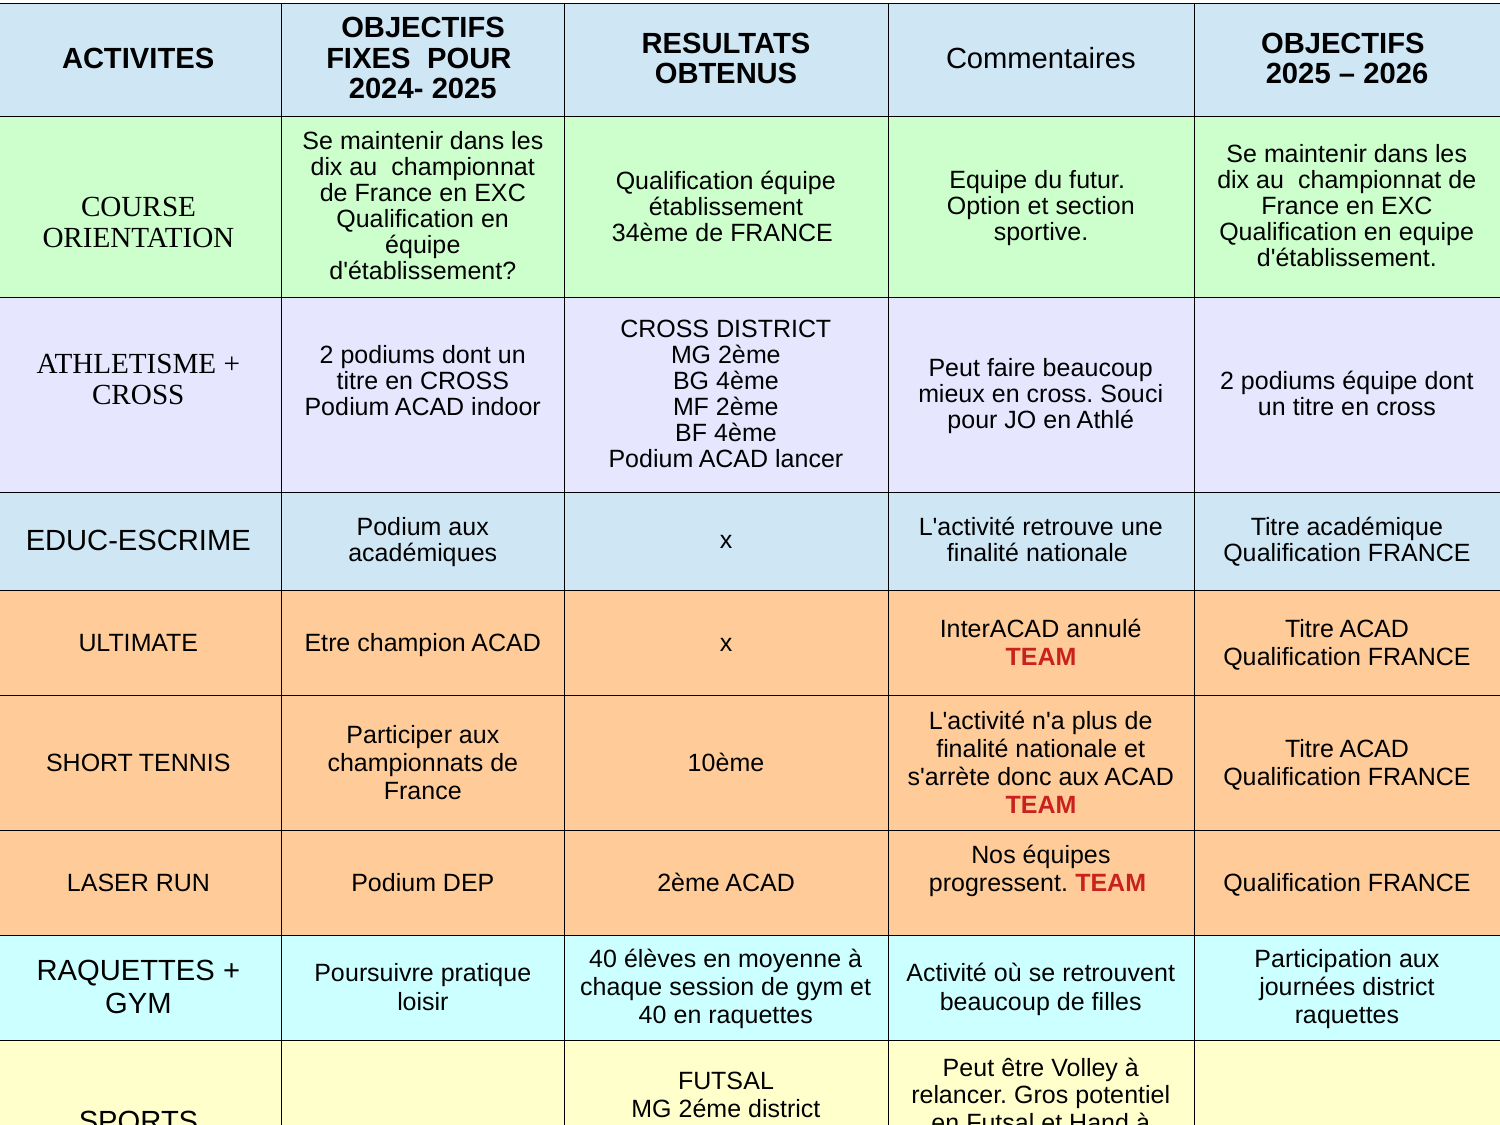

| ACTIVITES | OBJECTIFS FIXES POUR 2024- 2025 | RESULTATS OBTENUS | Commentaires | OBJECTIFS 2025 – 2026 |
| --- | --- | --- | --- | --- |
| COURSE ORIENTATION | Se maintenir dans les dix au championnat de France en EXC Qualification en équipe d'établissement? | Qualification équipe établissement 34ème de FRANCE | Equipe du futur. Option et section sportive. | Se maintenir dans les dix au championnat de France en EXC Qualification en equipe d'établissement. |
| ATHLETISME + CROSS | 2 podiums dont un titre en CROSS Podium ACAD indoor | CROSS DISTRICT  MG 2ème BG 4ème MF 2ème BF 4ème Podium ACAD lancer | Peut faire beaucoup mieux en cross. Souci pour JO en Athlé | 2 podiums équipe dont un titre en cross |
| EDUC-ESCRIME | Podium aux académiques | x | L'activité retrouve une finalité nationale | Titre académique Qualification FRANCE |
| ULTIMATE | Etre champion ACAD | x | InterACAD annulé TEAM | Titre ACAD Qualification FRANCE |
| SHORT TENNIS | Participer aux championnats de France | 10ème | L'activité n'a plus de finalité nationale et s'arrète donc aux ACAD TEAM | Titre ACAD Qualification FRANCE |
| LASER RUN | Podium DEP | 2ème ACAD | Nos équipes progressent. TEAM | Qualification FRANCE |
| RAQUETTES + GYM | Poursuivre pratique loisir | 40 élèves en moyenne à chaque session de gym et 40 en raquettes | Activité où se retrouvent beaucoup de filles | Participation aux journées district raquettes |
| SPORTS COLLECTIFS | Titre DEP | FUTSAL MG 2éme district BG 2ème district HANDBALL | Peut être Volley à relancer. Gros potentiel en Futsal et Hand à exploiter si les élèves s'engagent. | 2 titres départementaux |